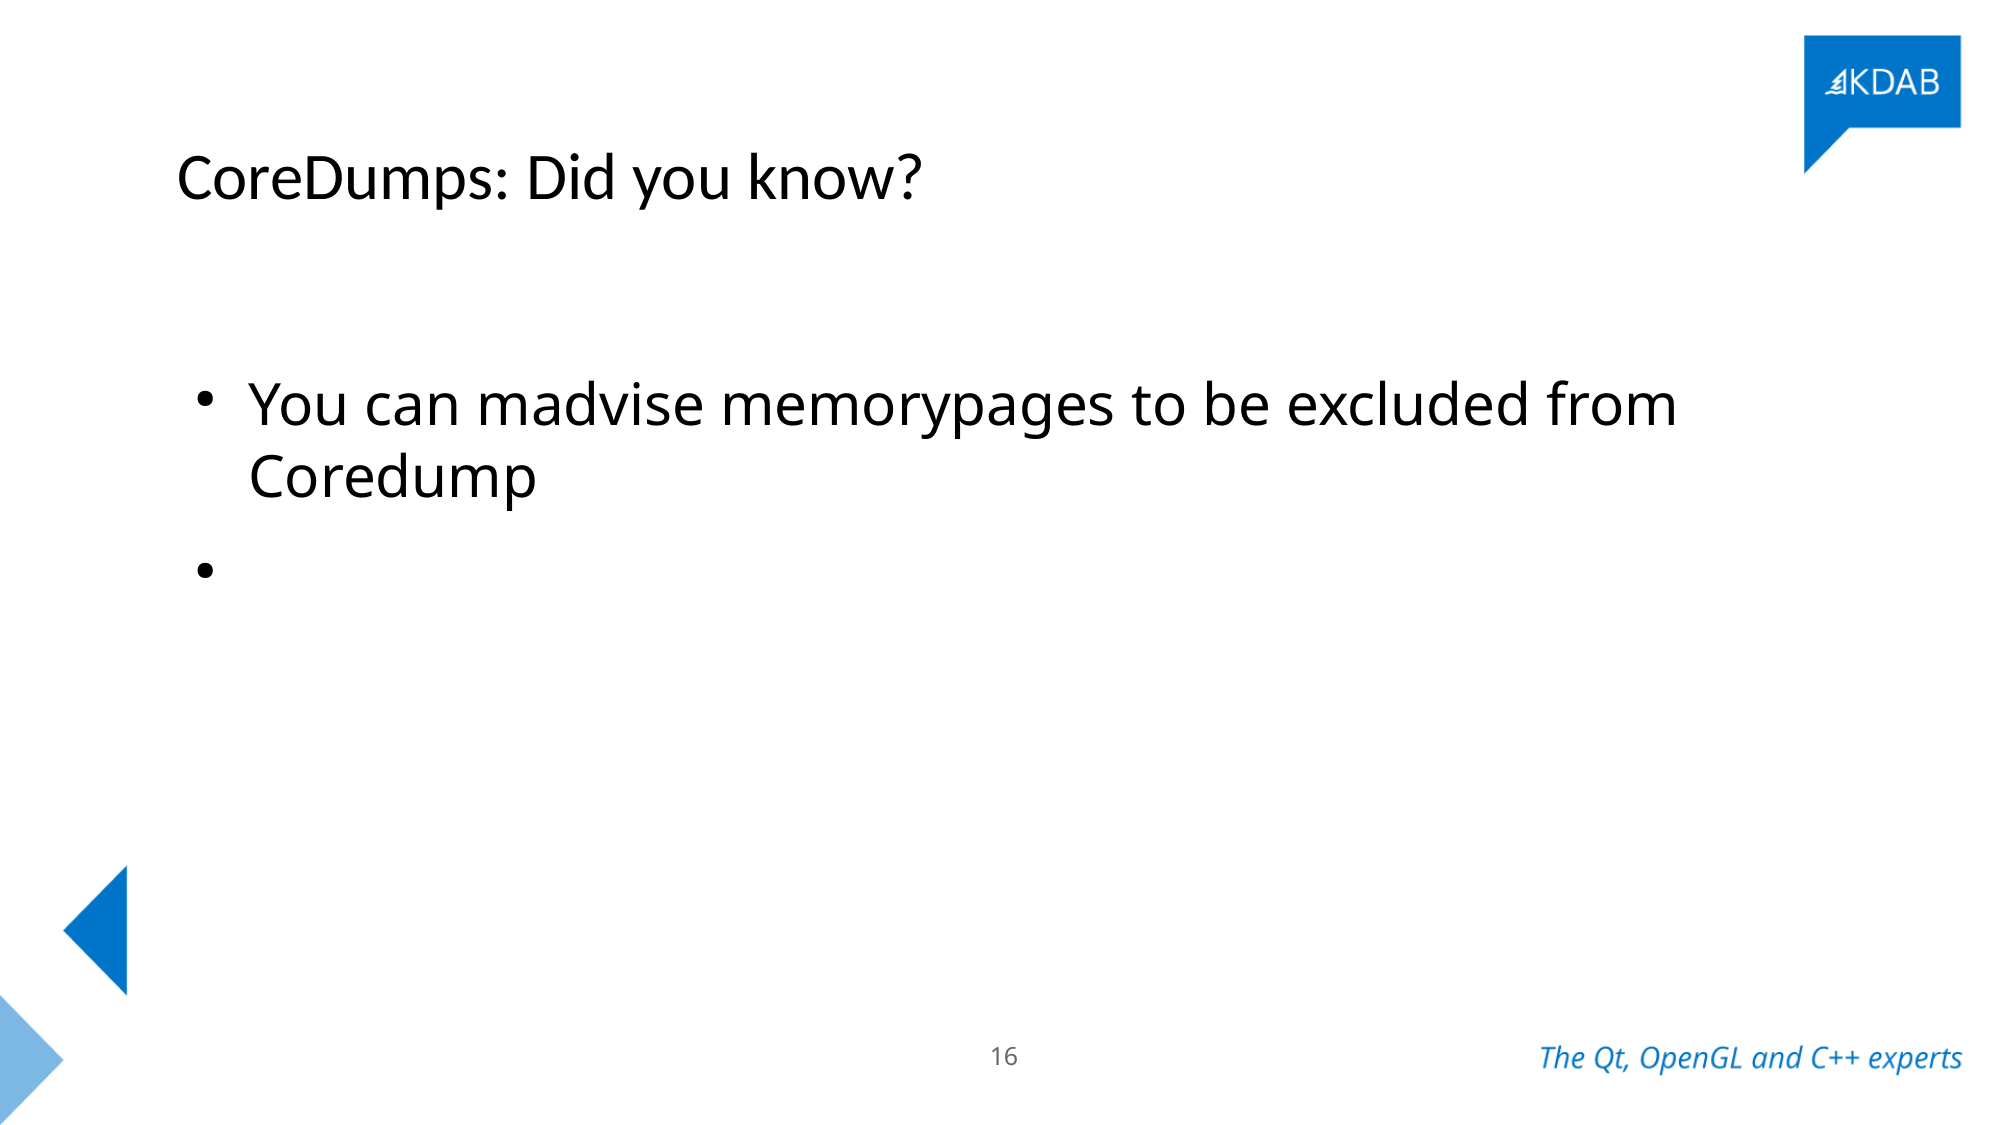

# CoreDumps: Did you know?
You can madvise memorypages to be excluded from Coredump